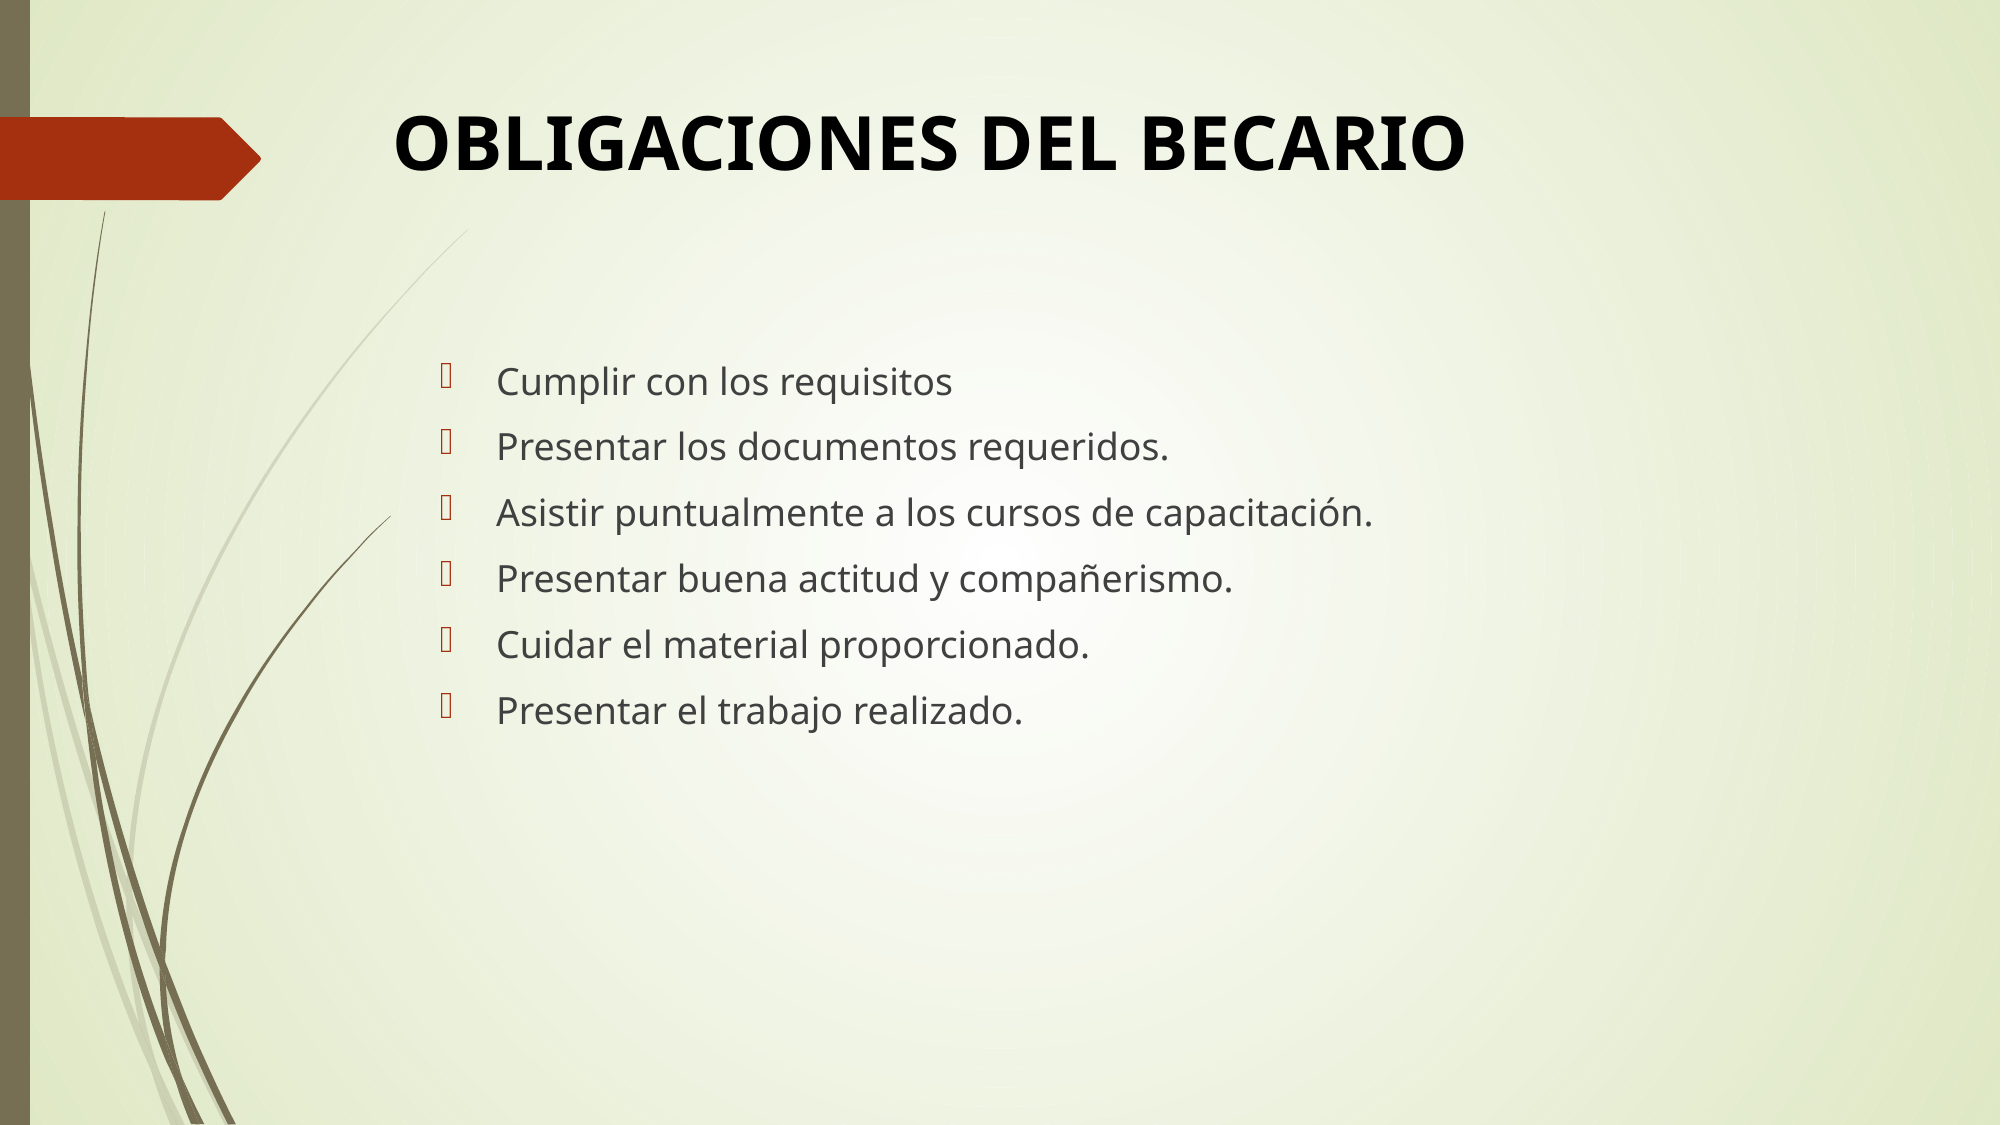

# OBLIGACIONES DEL BECARIO
Cumplir con los requisitos
Presentar los documentos requeridos.
Asistir puntualmente a los cursos de capacitación.
Presentar buena actitud y compañerismo.
Cuidar el material proporcionado.
Presentar el trabajo realizado.